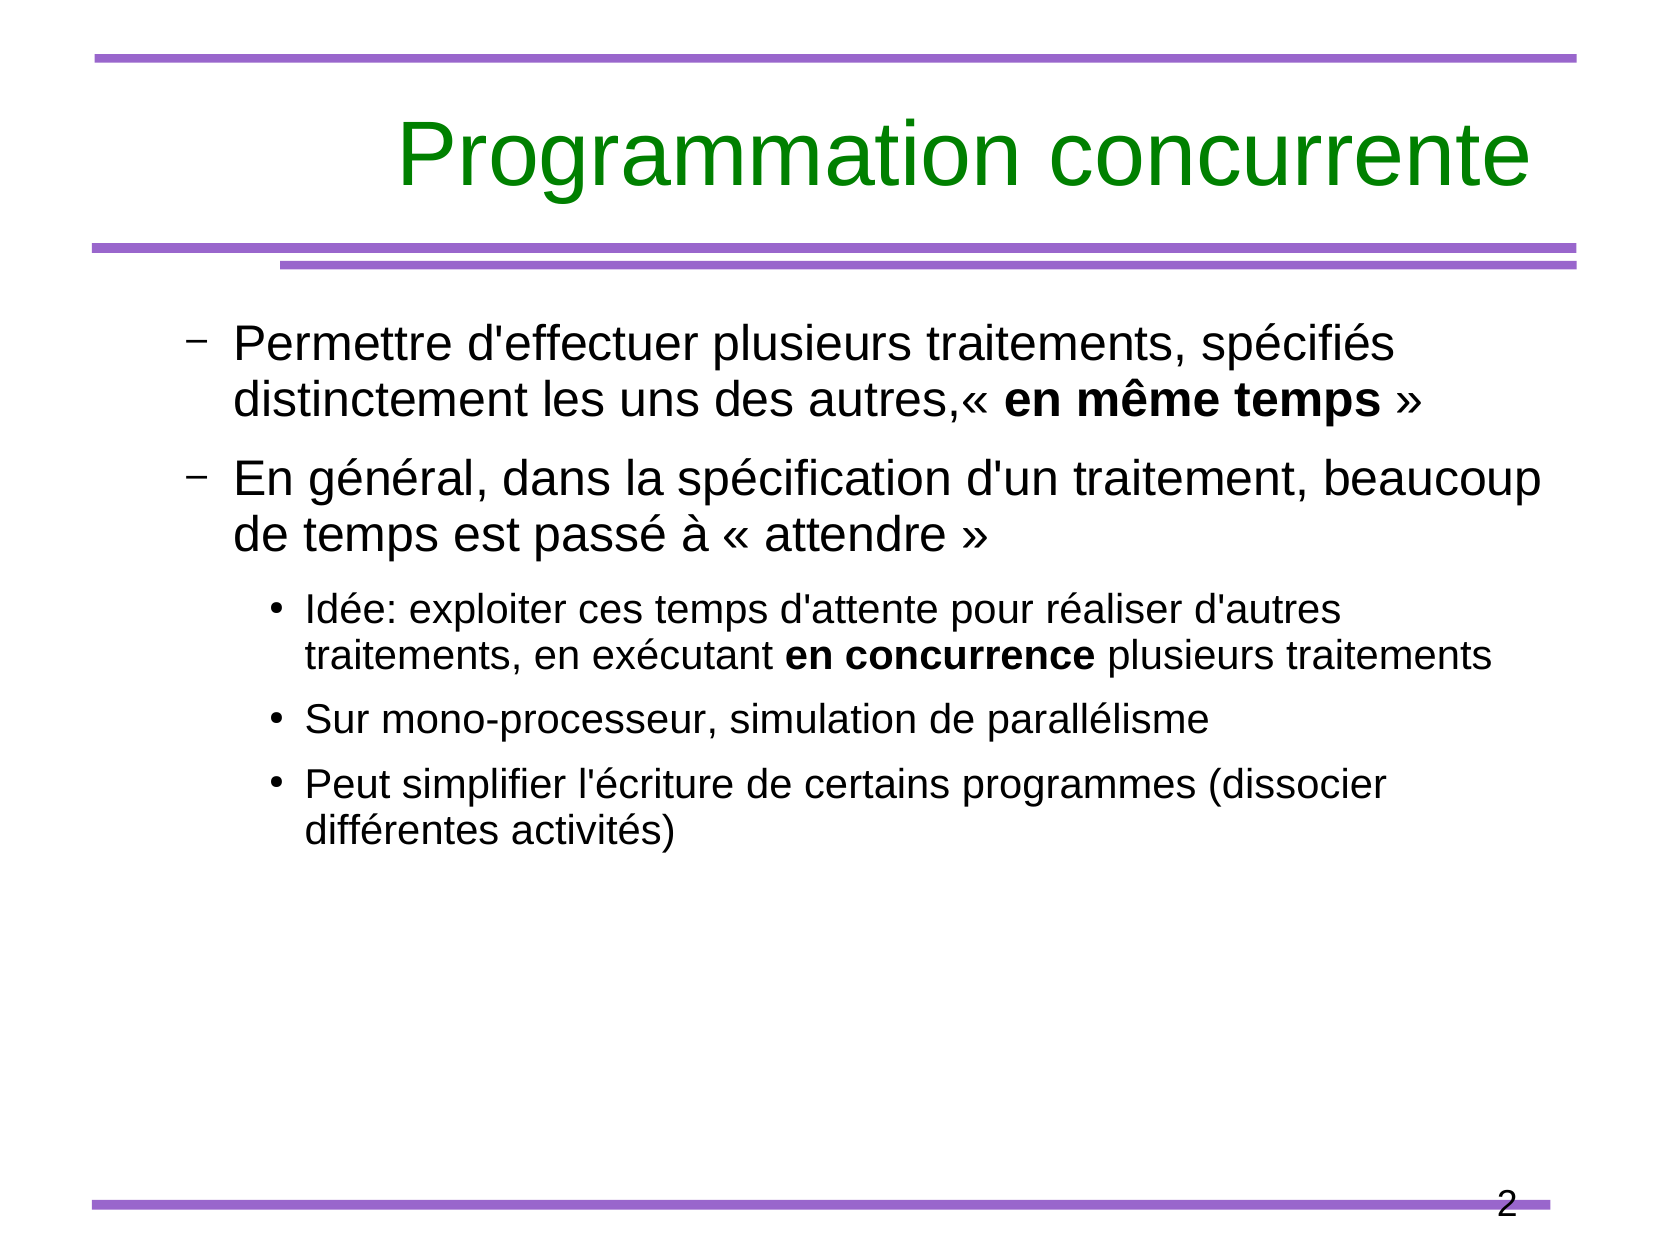

# Programmation concurrente
Permettre d'effectuer plusieurs traitements, spécifiés distinctement les uns des autres,« en même temps »
En général, dans la spécification d'un traitement, beaucoup de temps est passé à « attendre »
Idée: exploiter ces temps d'attente pour réaliser d'autres traitements, en exécutant en concurrence plusieurs traitements
Sur mono-processeur, simulation de parallélisme
Peut simplifier l'écriture de certains programmes (dissocier différentes activités)